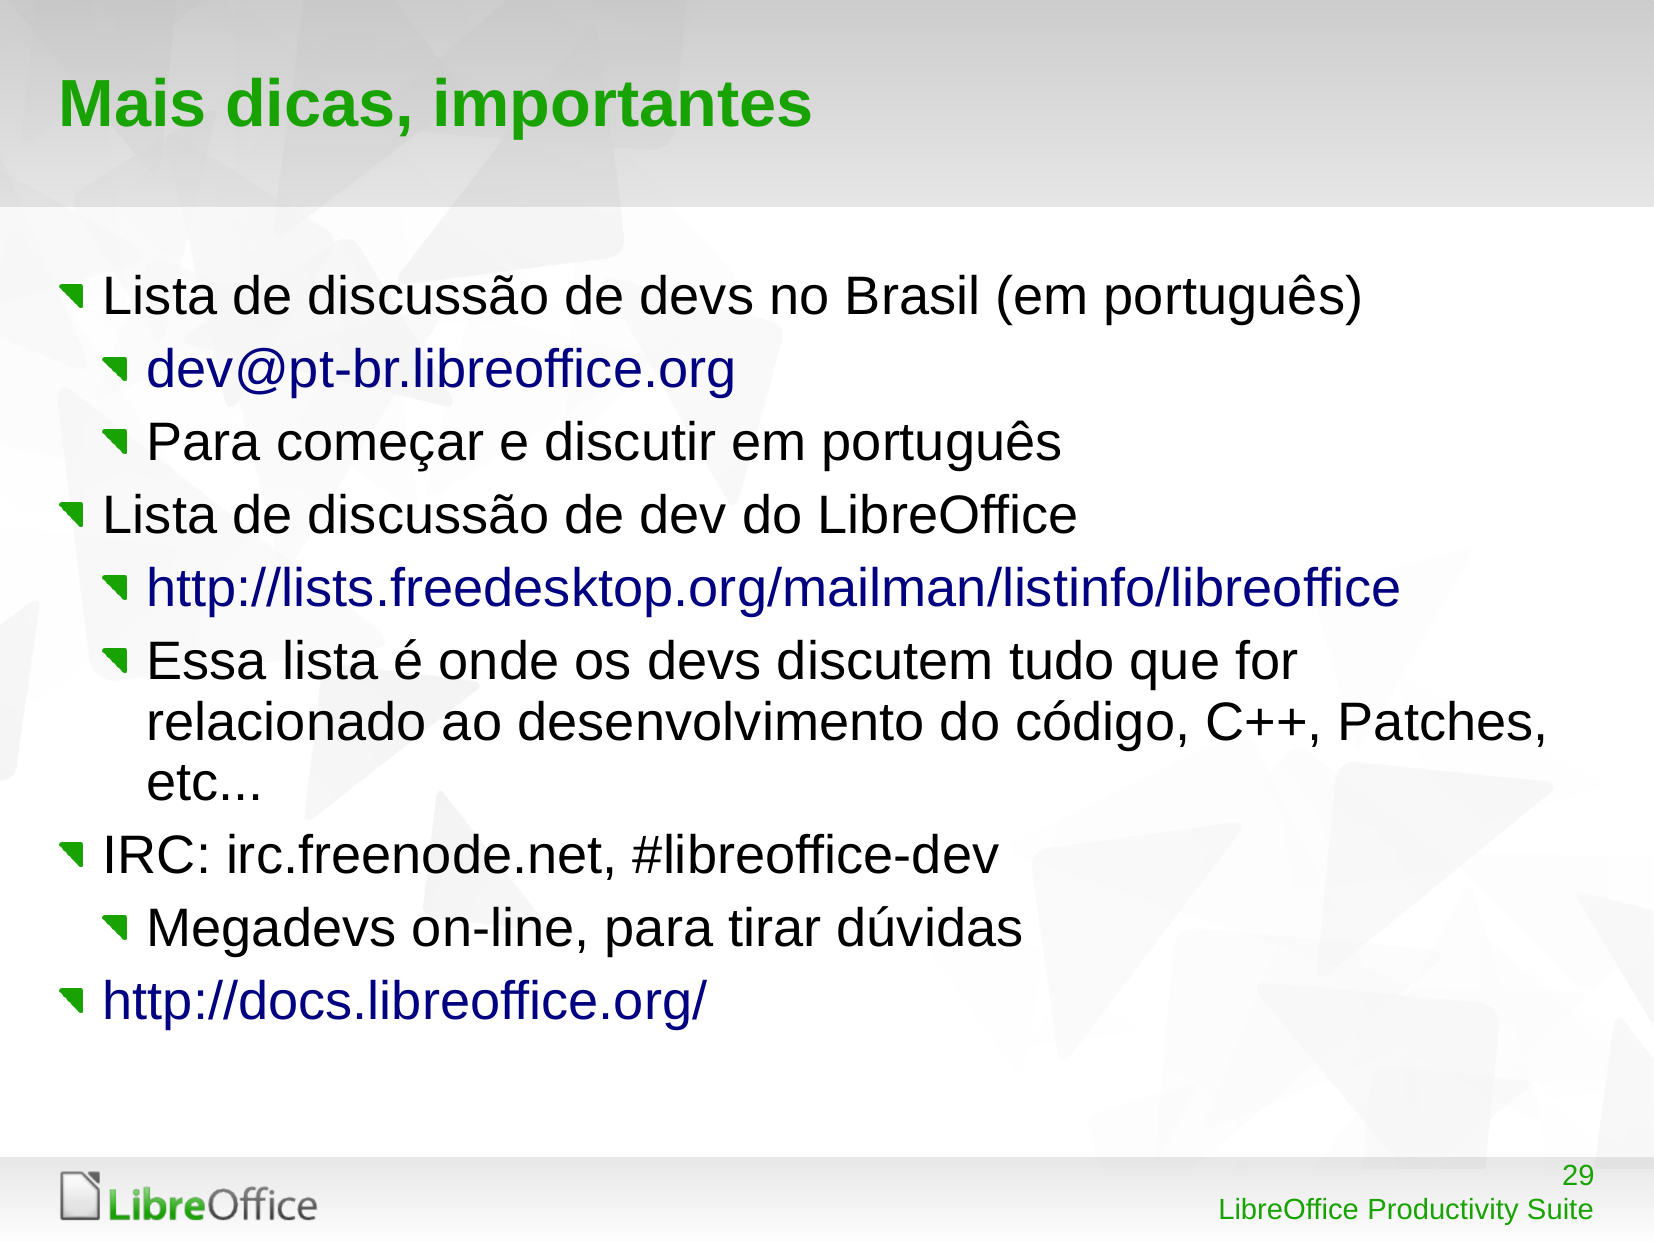

# Mais dicas, importantes
Lista de discussão de devs no Brasil (em português)
dev@pt-br.libreoffice.org
Para começar e discutir em português
Lista de discussão de dev do LibreOffice
http://lists.freedesktop.org/mailman/listinfo/libreoffice
Essa lista é onde os devs discutem tudo que for relacionado ao desenvolvimento do código, C++, Patches, etc...
IRC: irc.freenode.net, #libreoffice-dev
Megadevs on-line, para tirar dúvidas
http://docs.libreoffice.org/
29
LibreOffice Productivity Suite